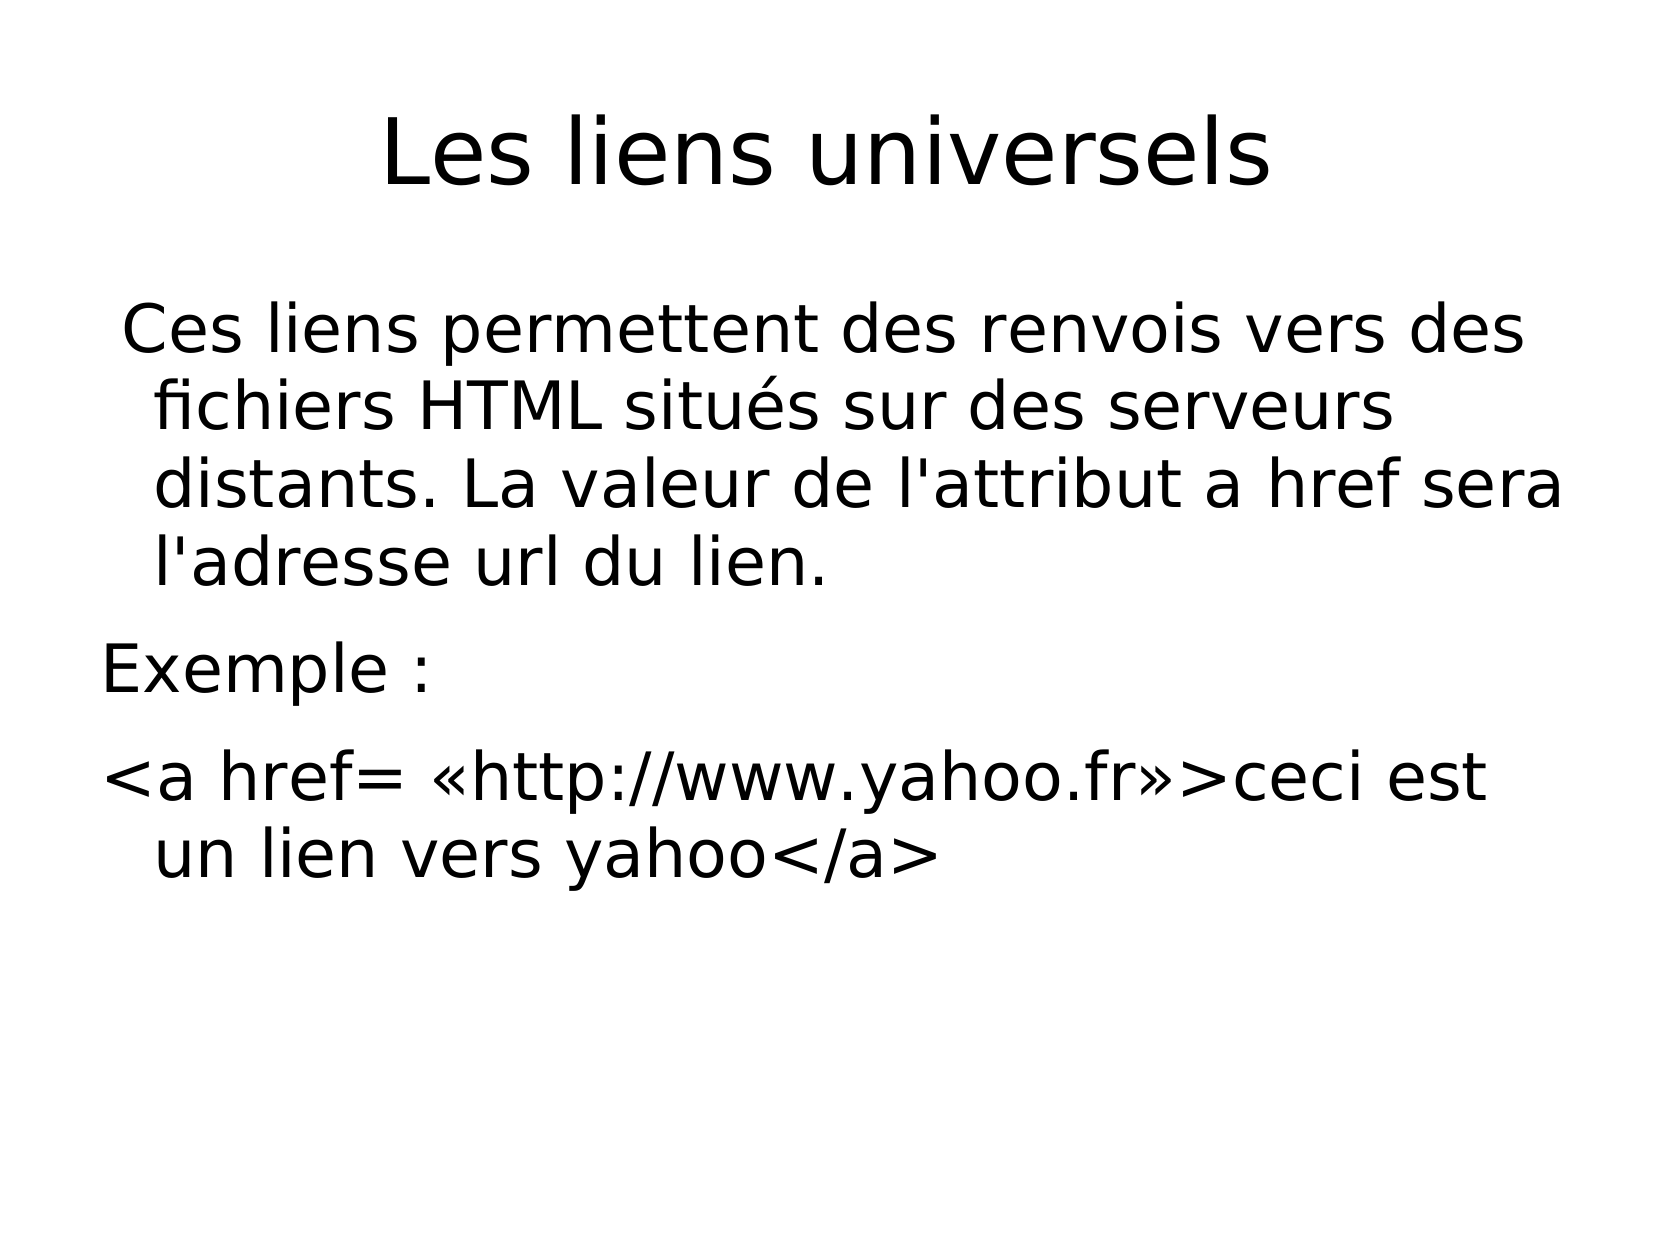

# Les liens universels
 Ces liens permettent des renvois vers des fichiers HTML situés sur des serveurs distants. La valeur de l'attribut a href sera l'adresse url du lien.
Exemple :
<a href= «http://www.yahoo.fr»>ceci est un lien vers yahoo</a>